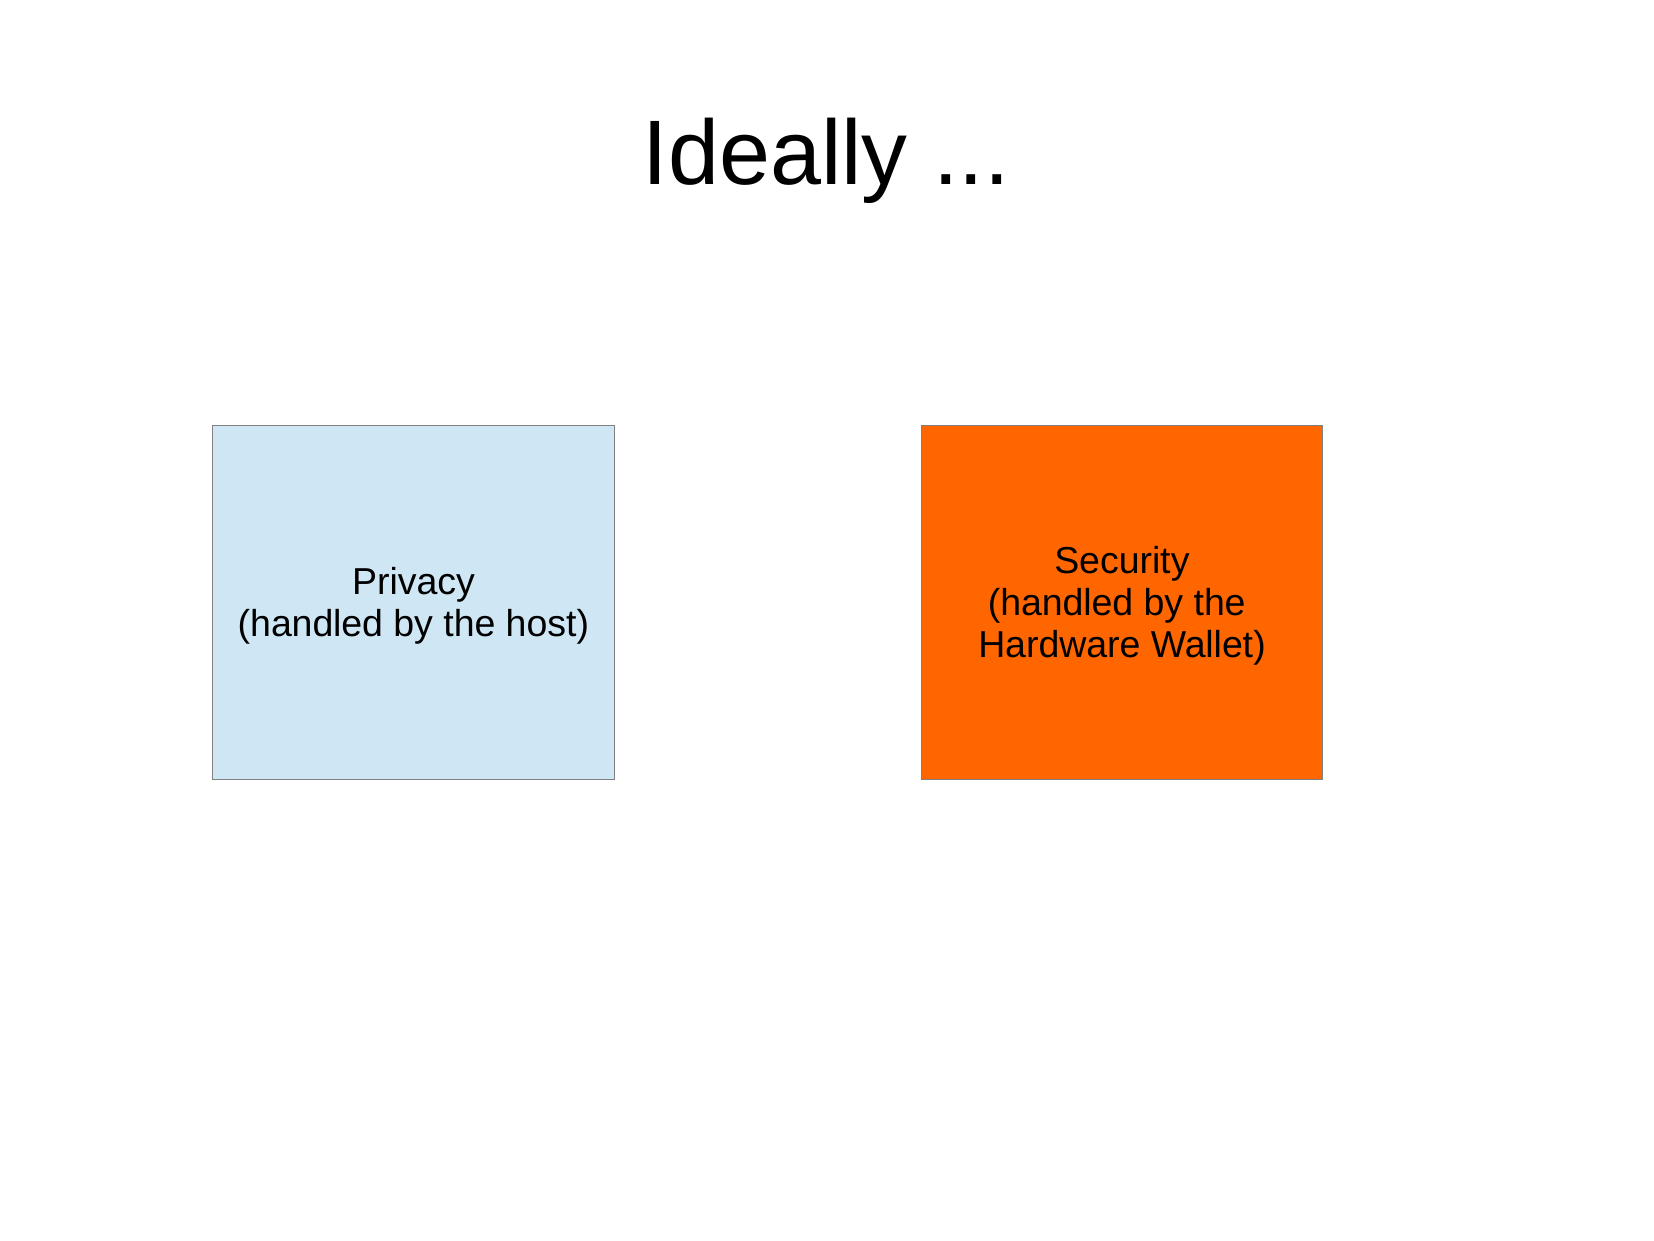

# Ideally ...
Privacy
(handled by the host)
Security
(handled by the
Hardware Wallet)